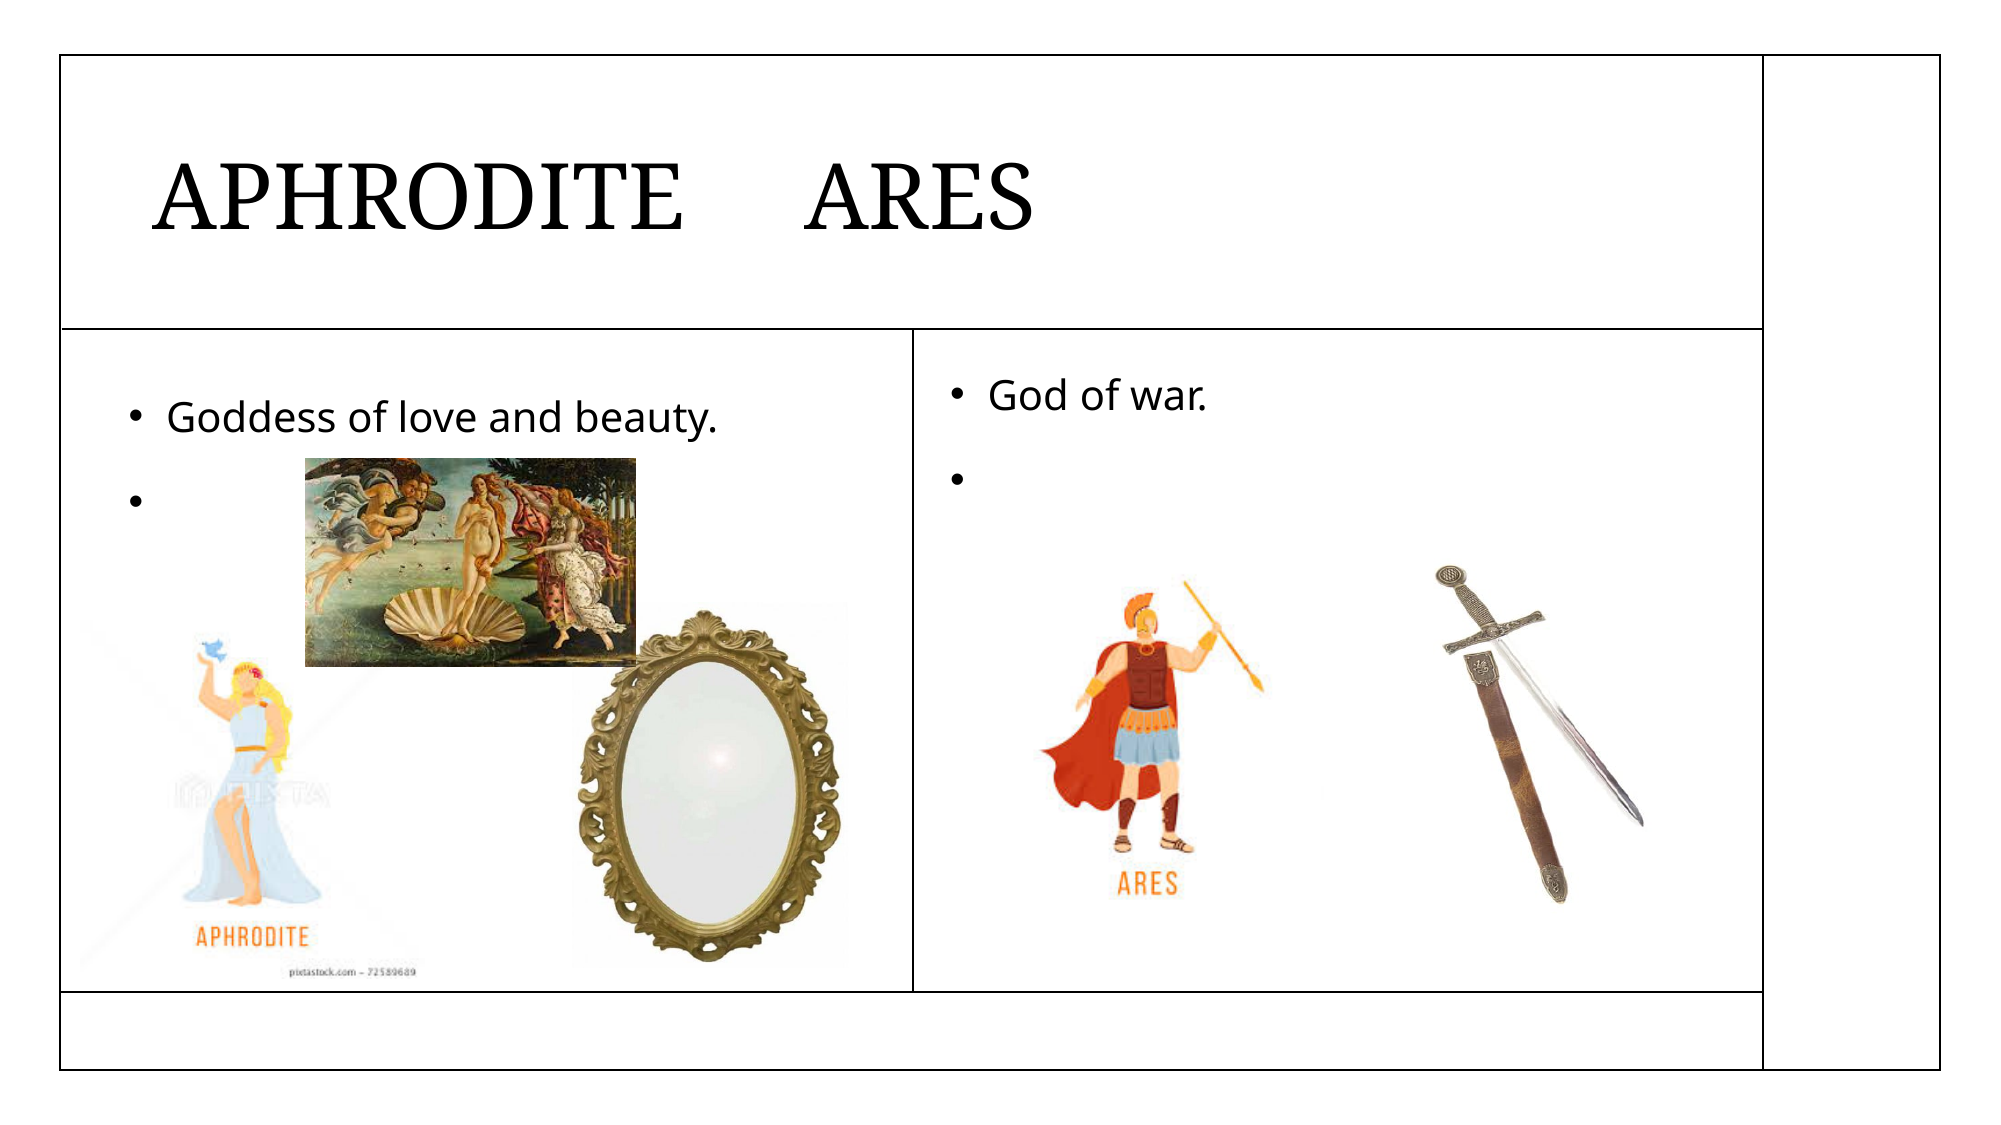

# APHRODITE ARES
God of war.
Goddess of love and beauty.